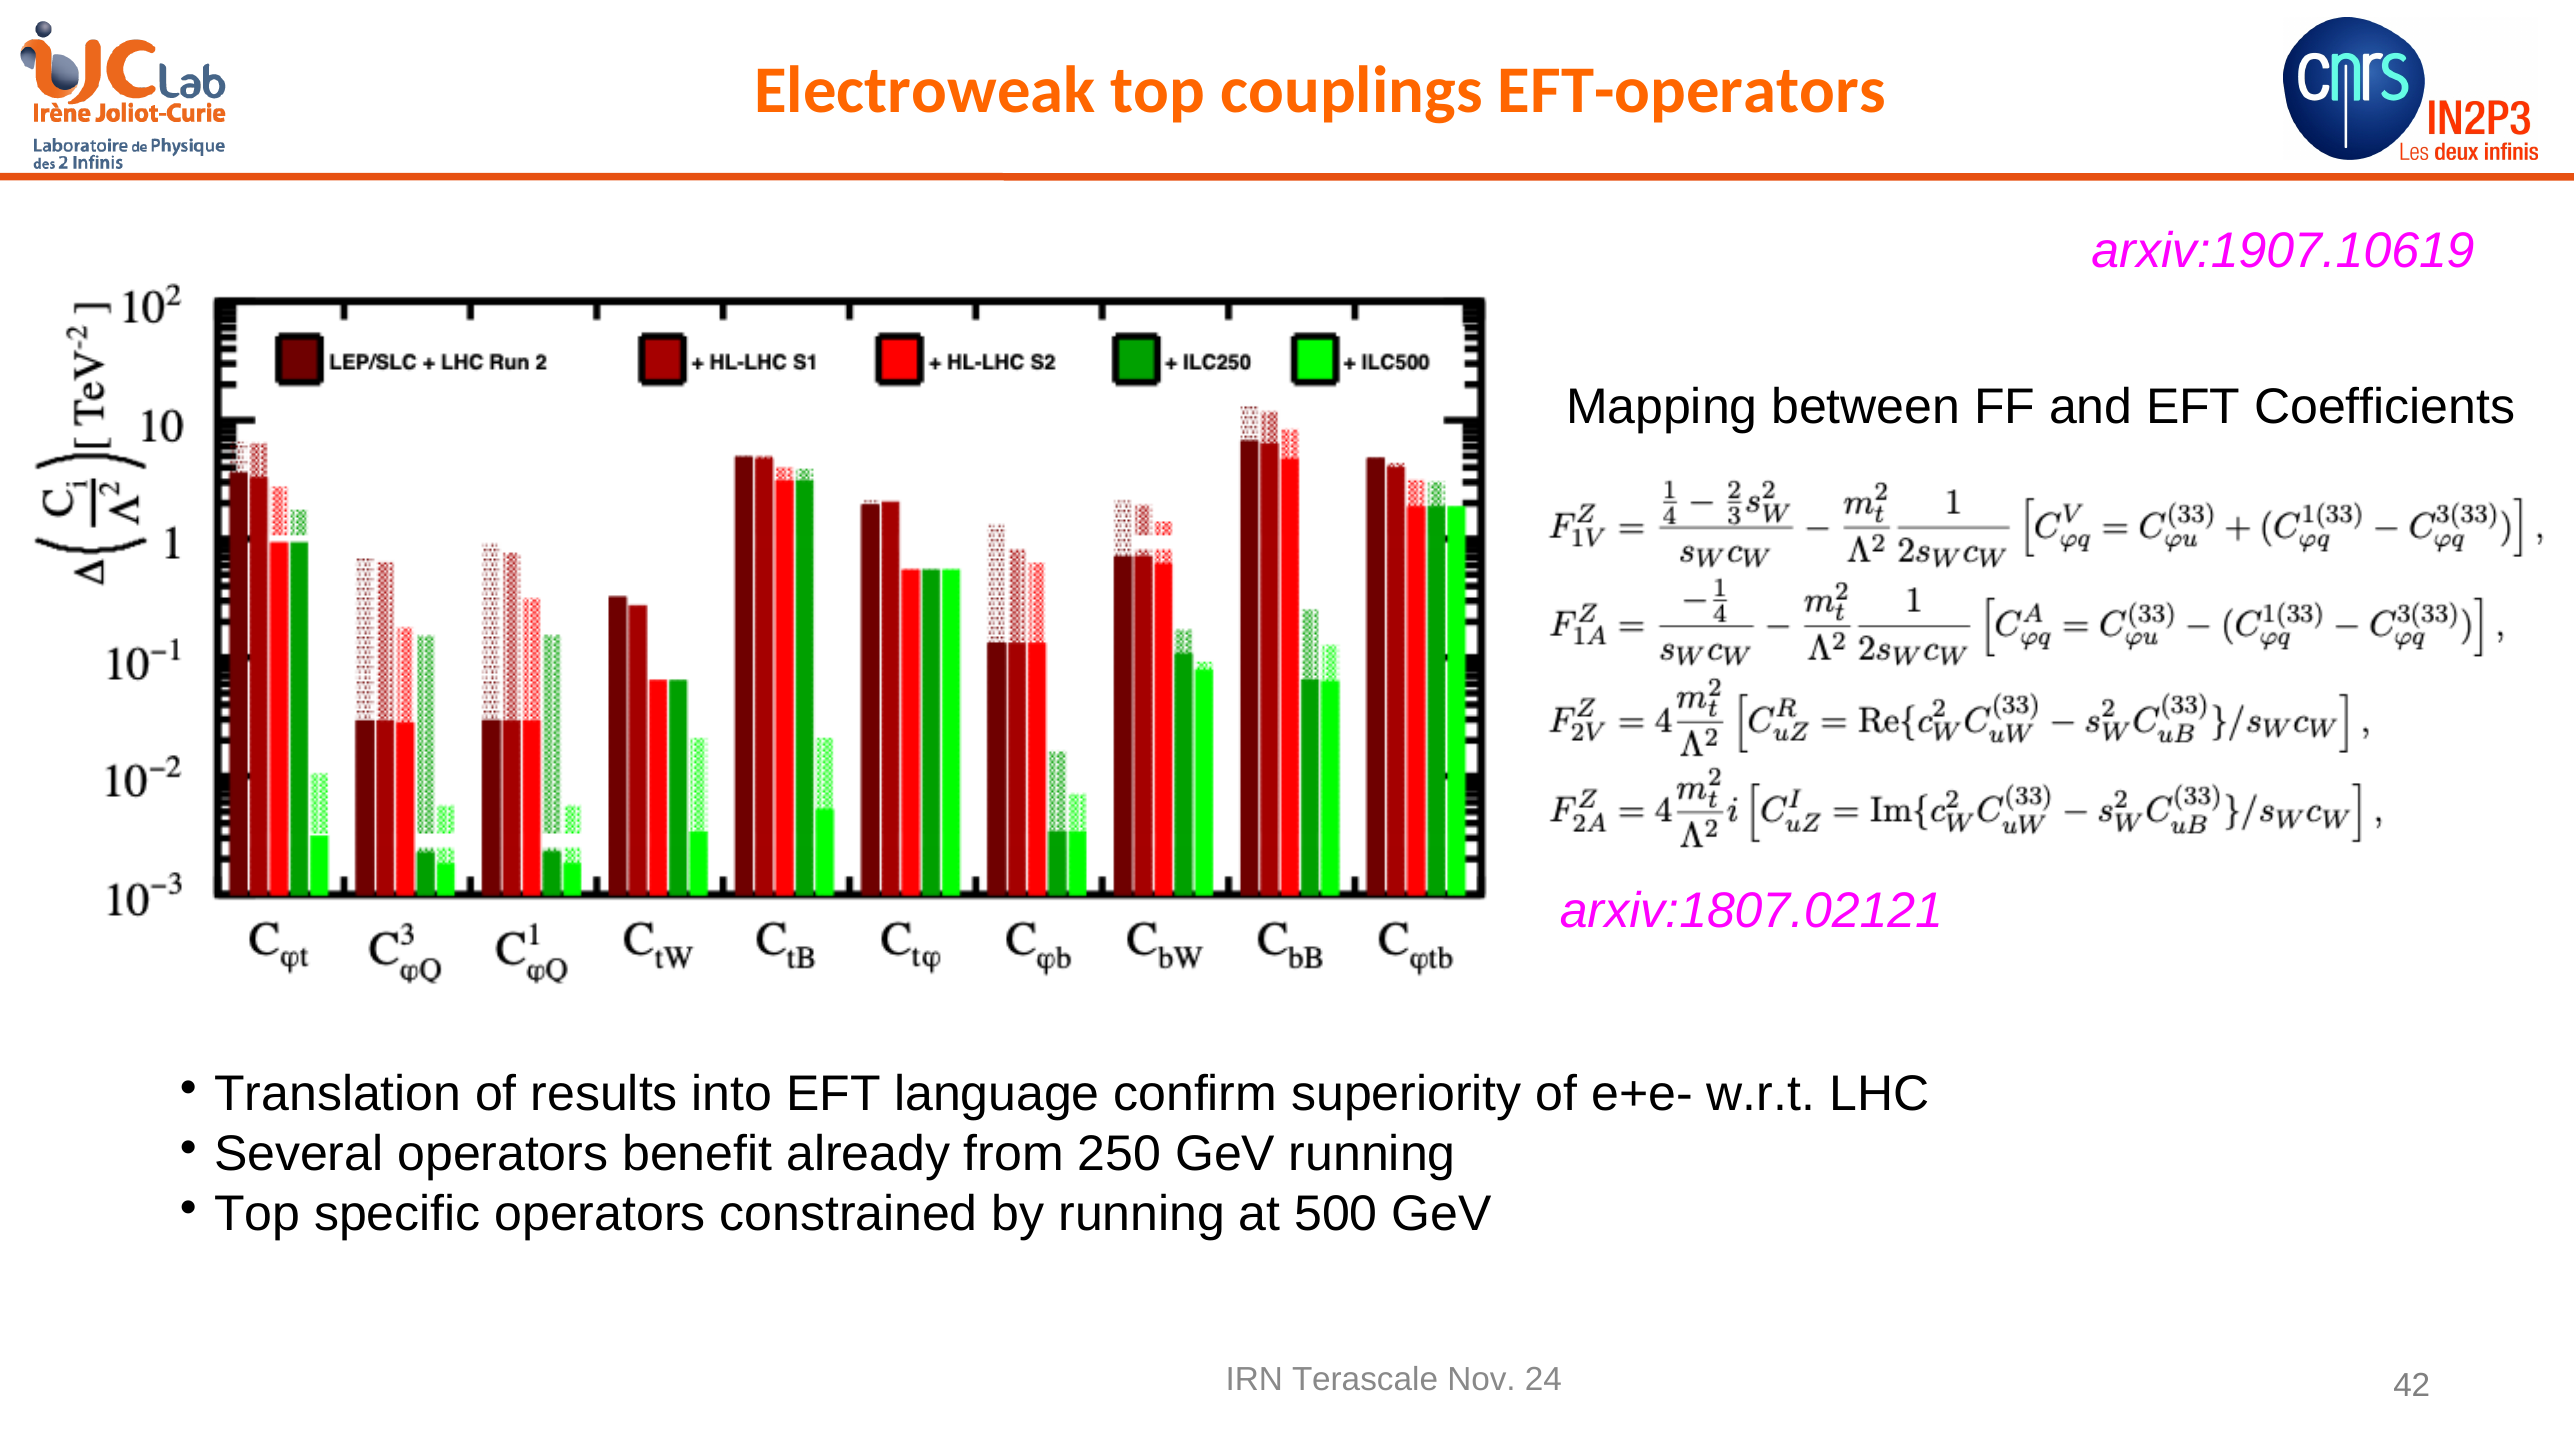

# Electroweak top couplings EFT-operators
arxiv:1907.10619
Mapping between FF and EFT Coefficients
arxiv:1807.02121
Translation of results into EFT language confirm superiority of e+e- w.r.t. LHC
Several operators benefit already from 250 GeV running
Top specific operators constrained by running at 500 GeV
42